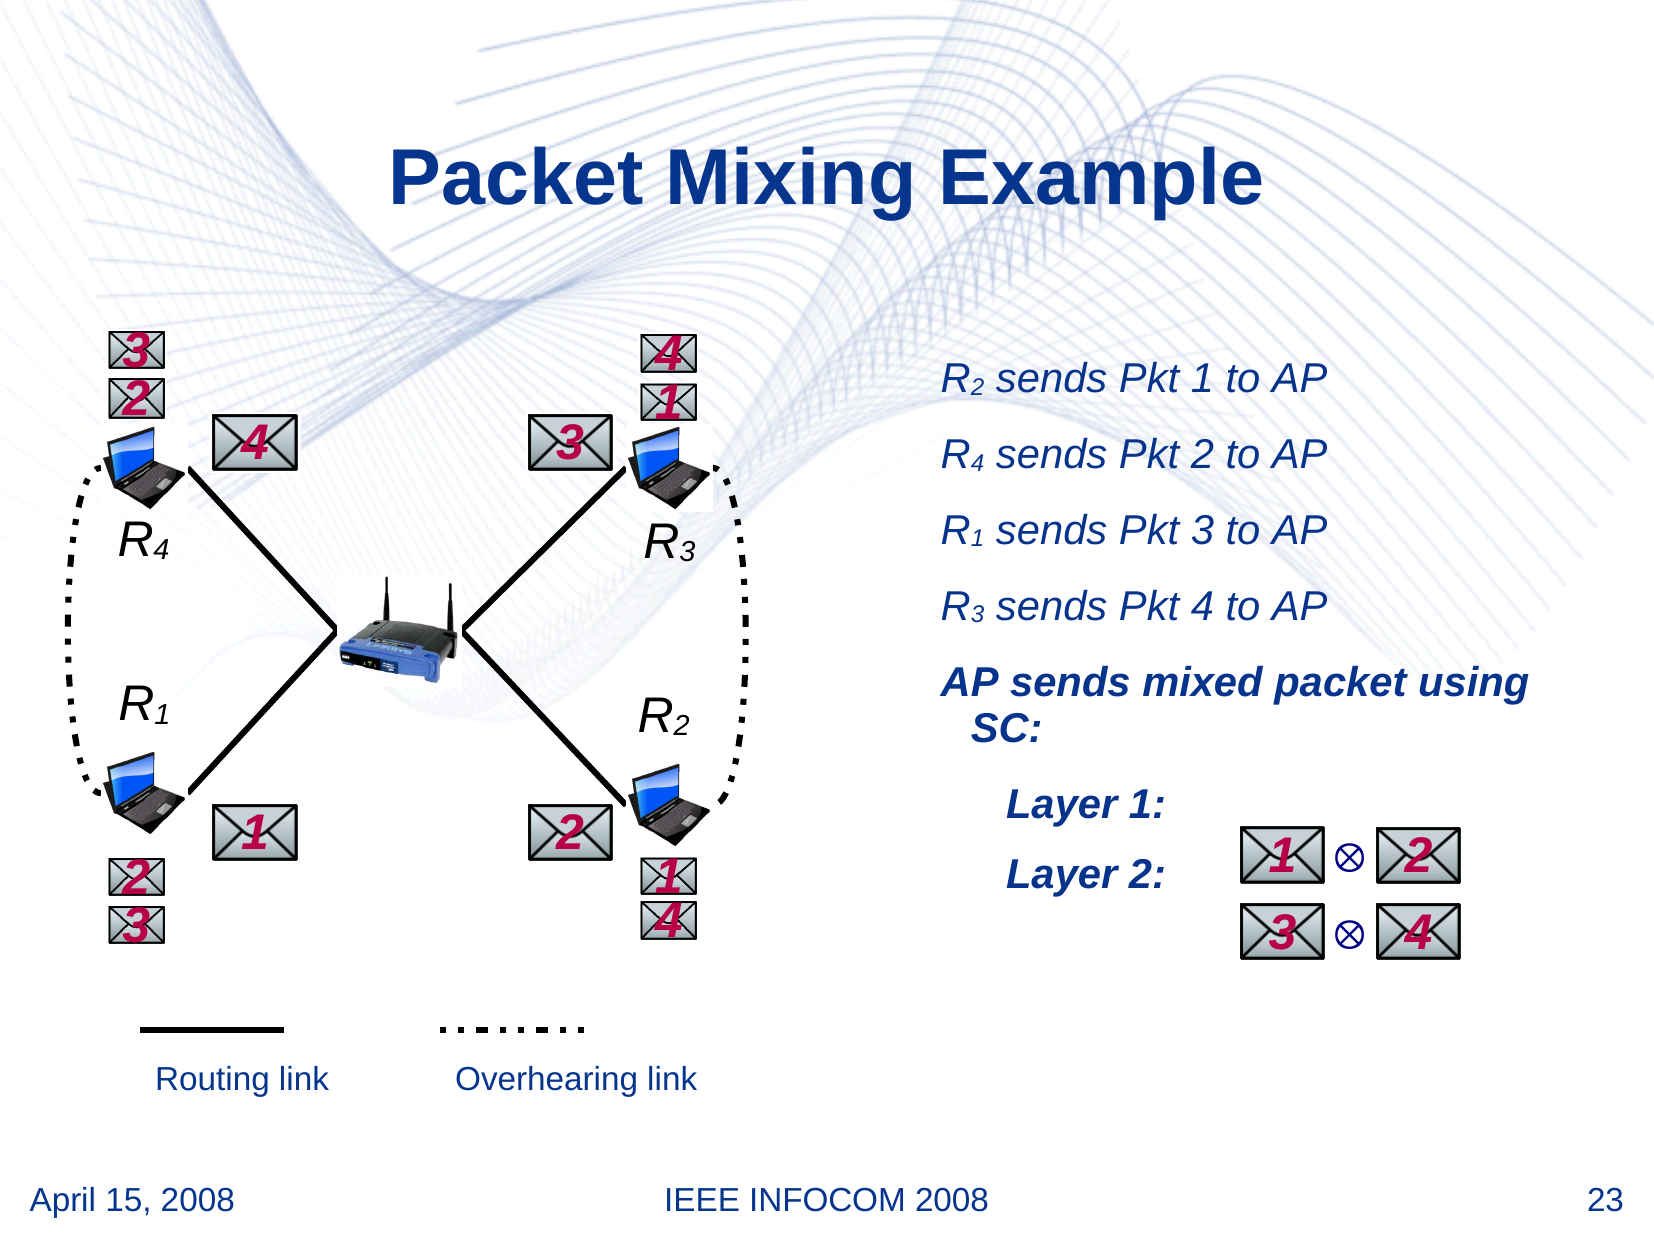

# Packet Mixing Example
3
4
 R2 sends Pkt 1 to AP
 R4 sends Pkt 2 to AP
 R1 sends Pkt 3 to AP
 R3 sends Pkt 4 to AP
 AP sends mixed packet using SC:
 Layer 1:
 Layer 2:
2
1
4
3
R4
R3
R1
R2
1
2
1
2
2
1
4
3
4
3
Routing link
Overhearing link
April 15, 2008
IEEE INFOCOM 2008
23